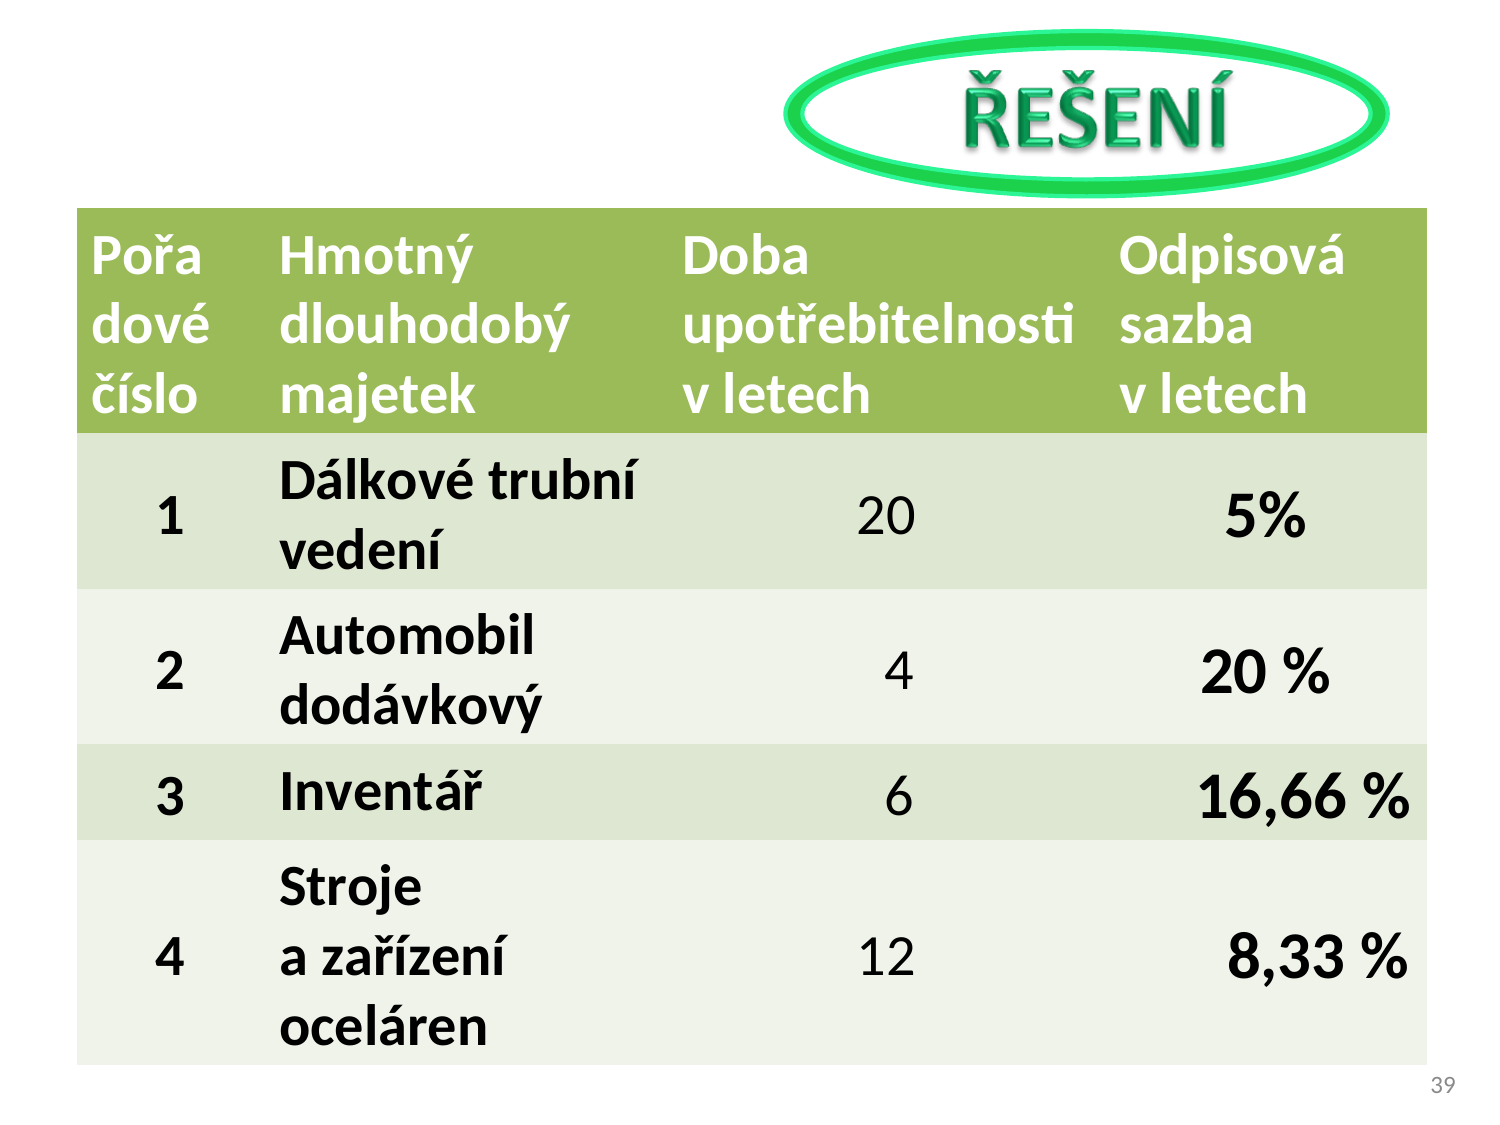

| Pořa dové číslo | Hmotný dlouhodobý majetek | Doba upotřebitelnosti v letech | Odpisová sazba v letech |
| --- | --- | --- | --- |
| 1 | Dálkové trubní vedení | 20 | 5% |
| 2 | Automobil dodávkový | 4 | 20 % |
| 3 | Inventář | 6 | 16,66 % |
| 4 | Stroje a zařízení oceláren | 12 | 8,33 % |